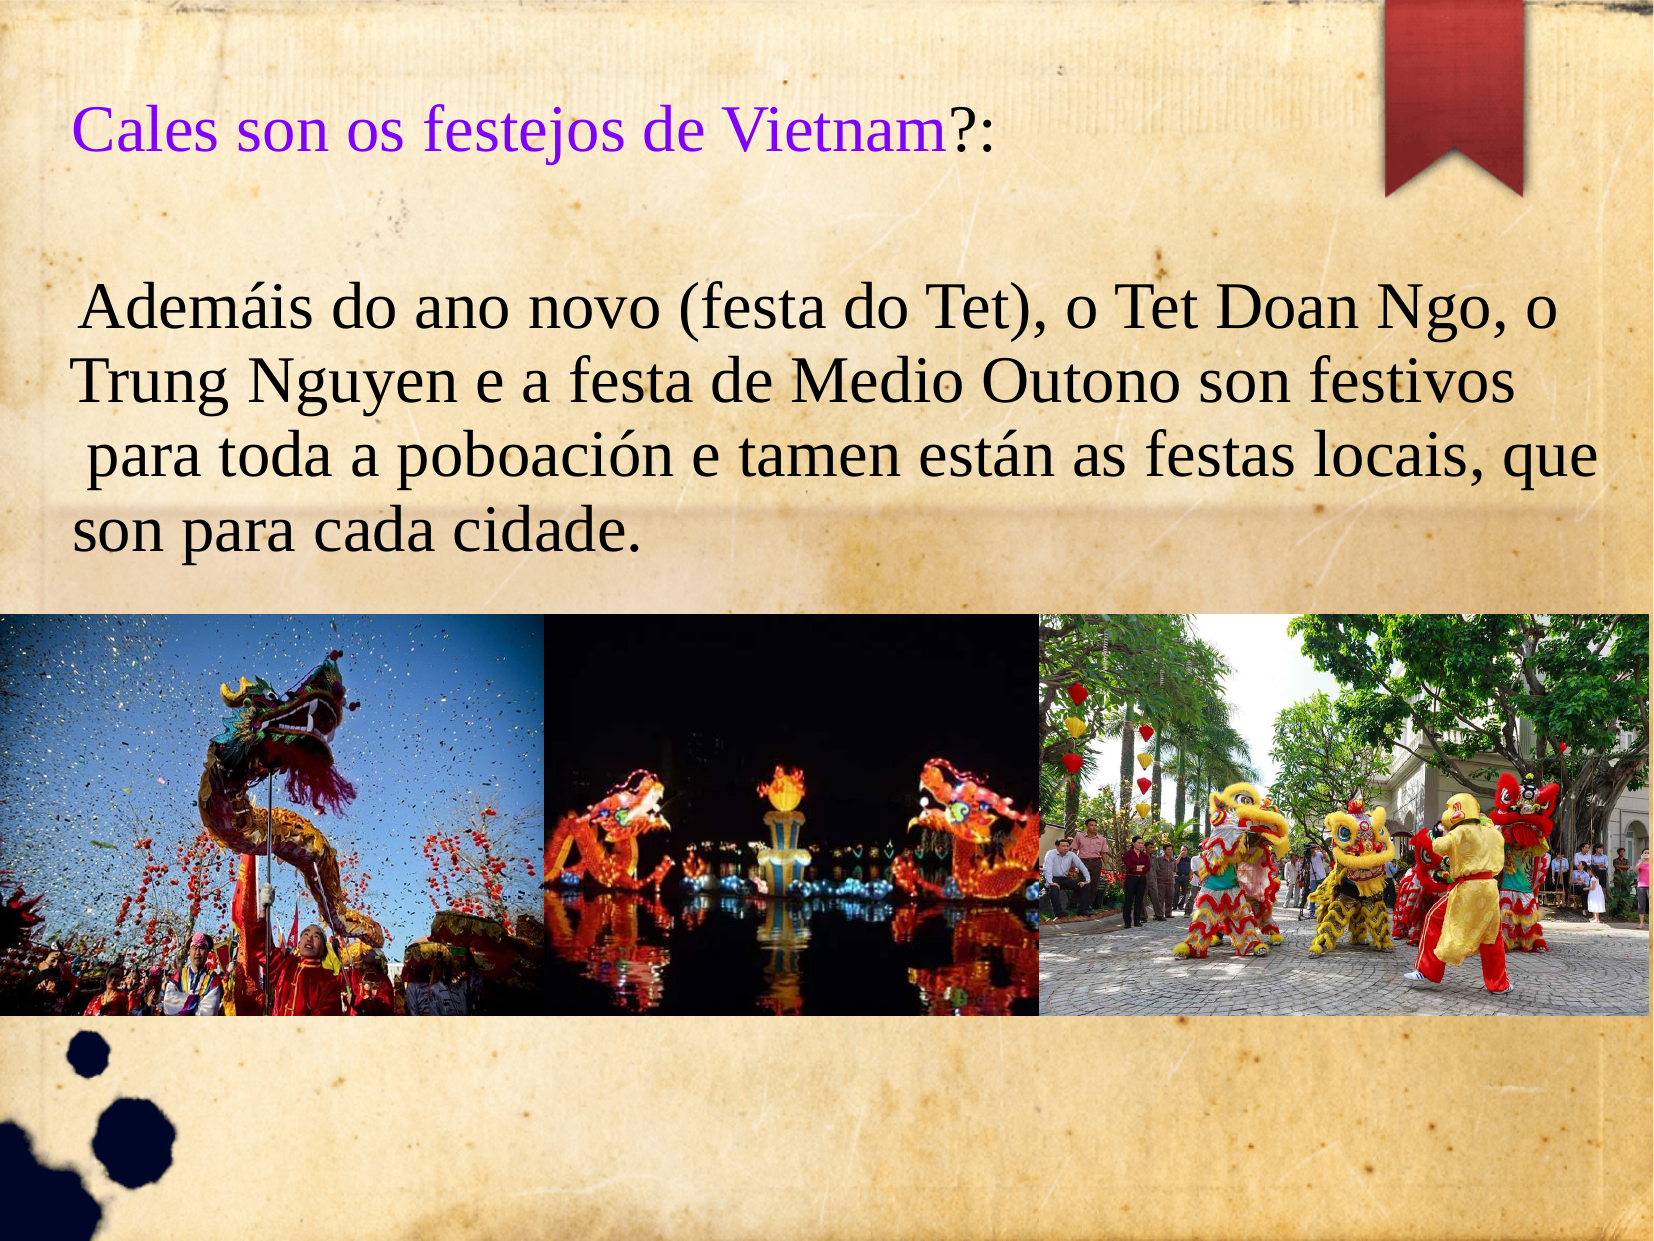

# Cales son os festejos de Vietnam?:
Ademáis do ano novo (festa do Tet), o Tet Doan Ngo, o Trung Nguyen e a festa de Medio Outono son festivos para toda a poboación e tamen están as festas locais, que son para cada cidade.